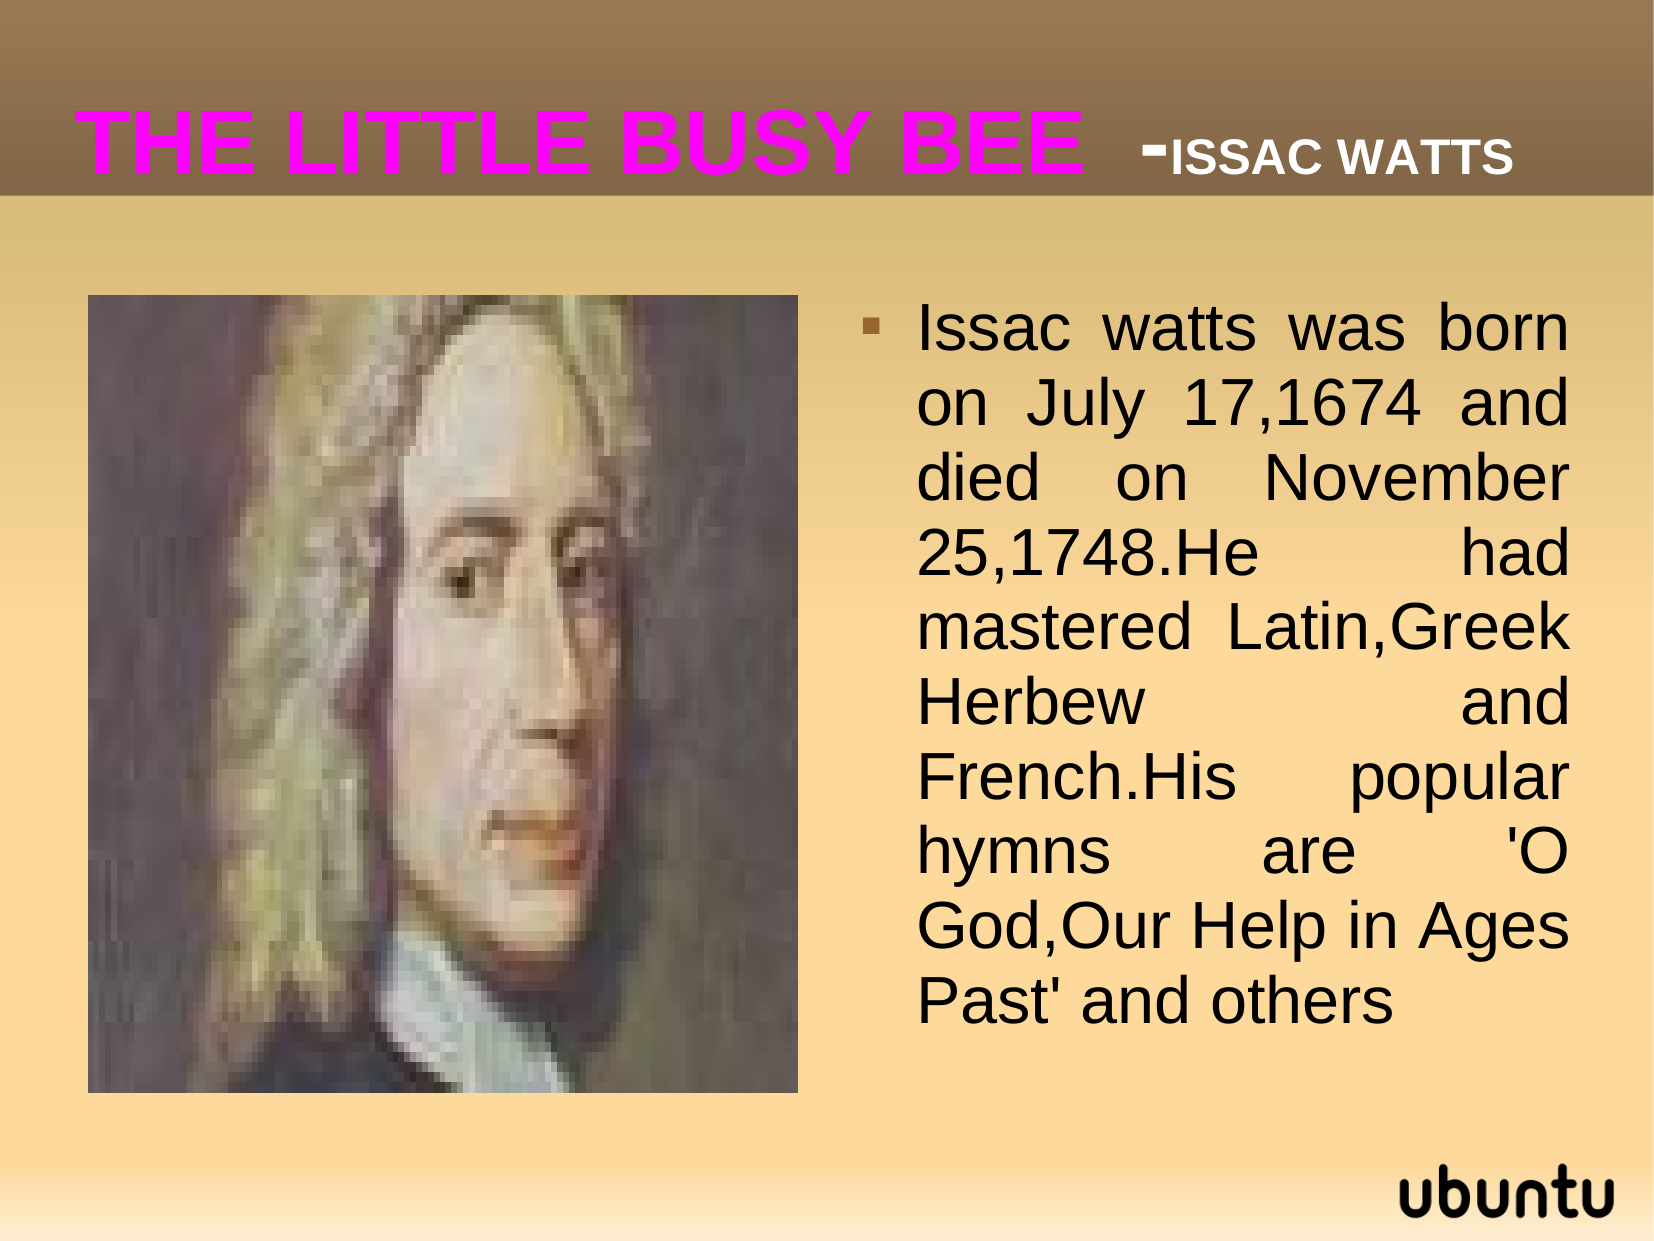

# THE LITTLE BUSY BEE -ISSAC WATTS
Issac watts was born on July 17,1674 and died on November 25,1748.He had mastered Latin,Greek Herbew and French.His popular hymns are 'O God,Our Help in Ages Past' and others